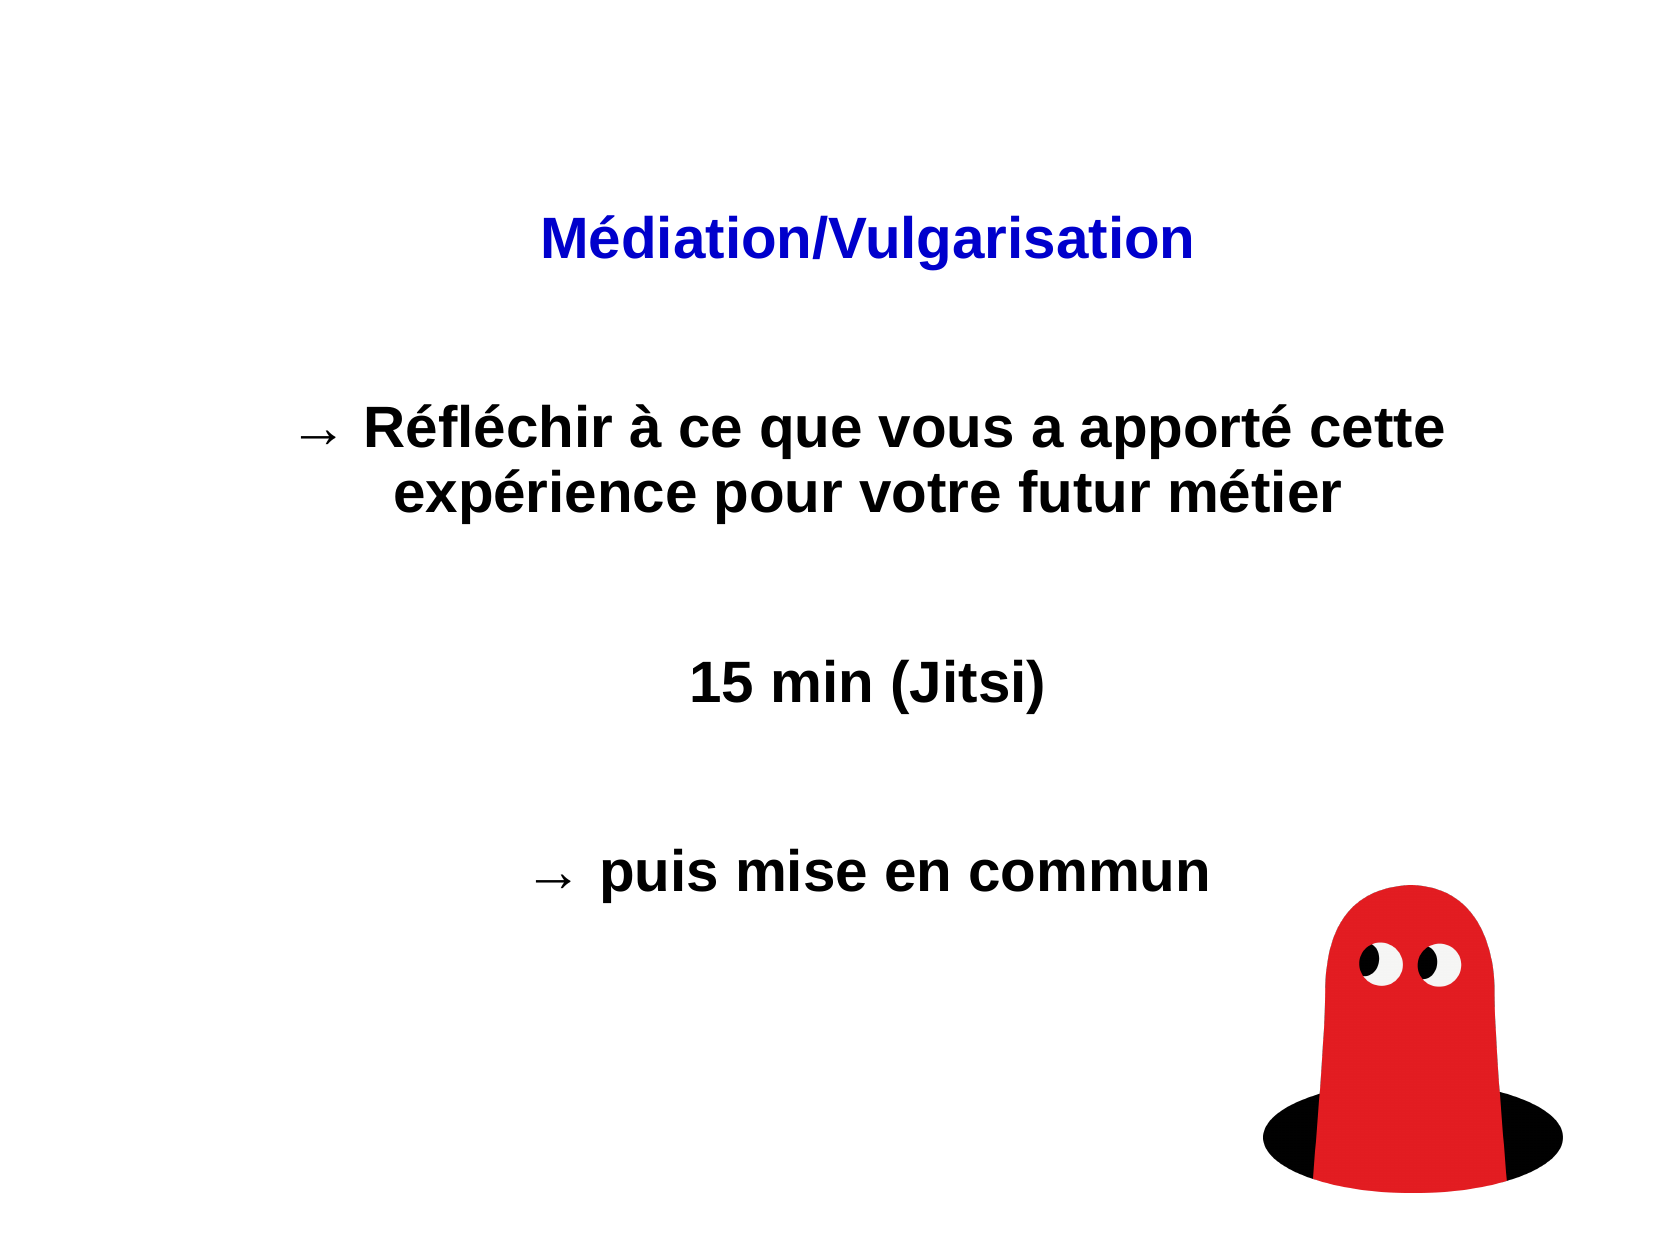

# Médiation/Vulgarisation
→ Réfléchir à ce que vous a apporté cette expérience pour votre futur métier
15 min (Jitsi)
→ puis mise en commun